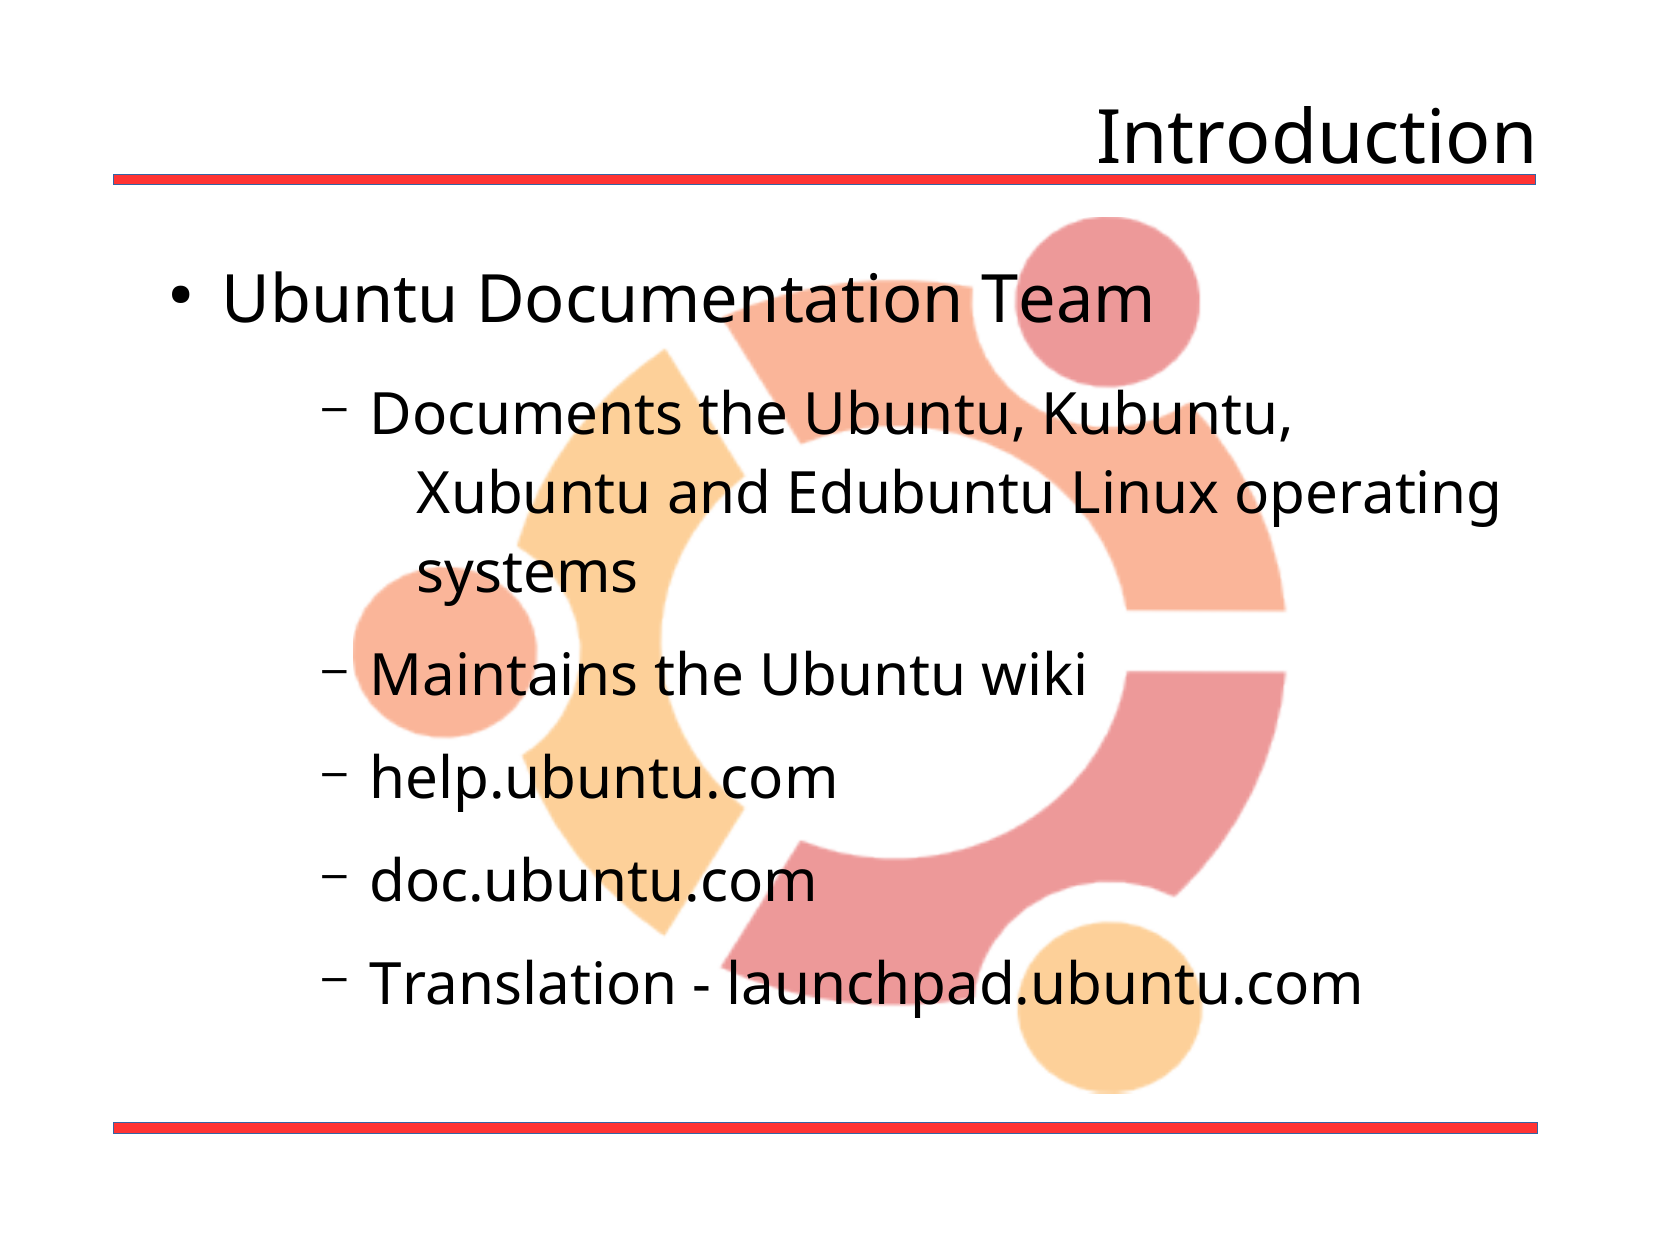

# Introduction
Ubuntu Documentation Team
Documents the Ubuntu, Kubuntu, Xubuntu and Edubuntu Linux operating systems
Maintains the Ubuntu wiki
help.ubuntu.com
doc.ubuntu.com
Translation - launchpad.ubuntu.com